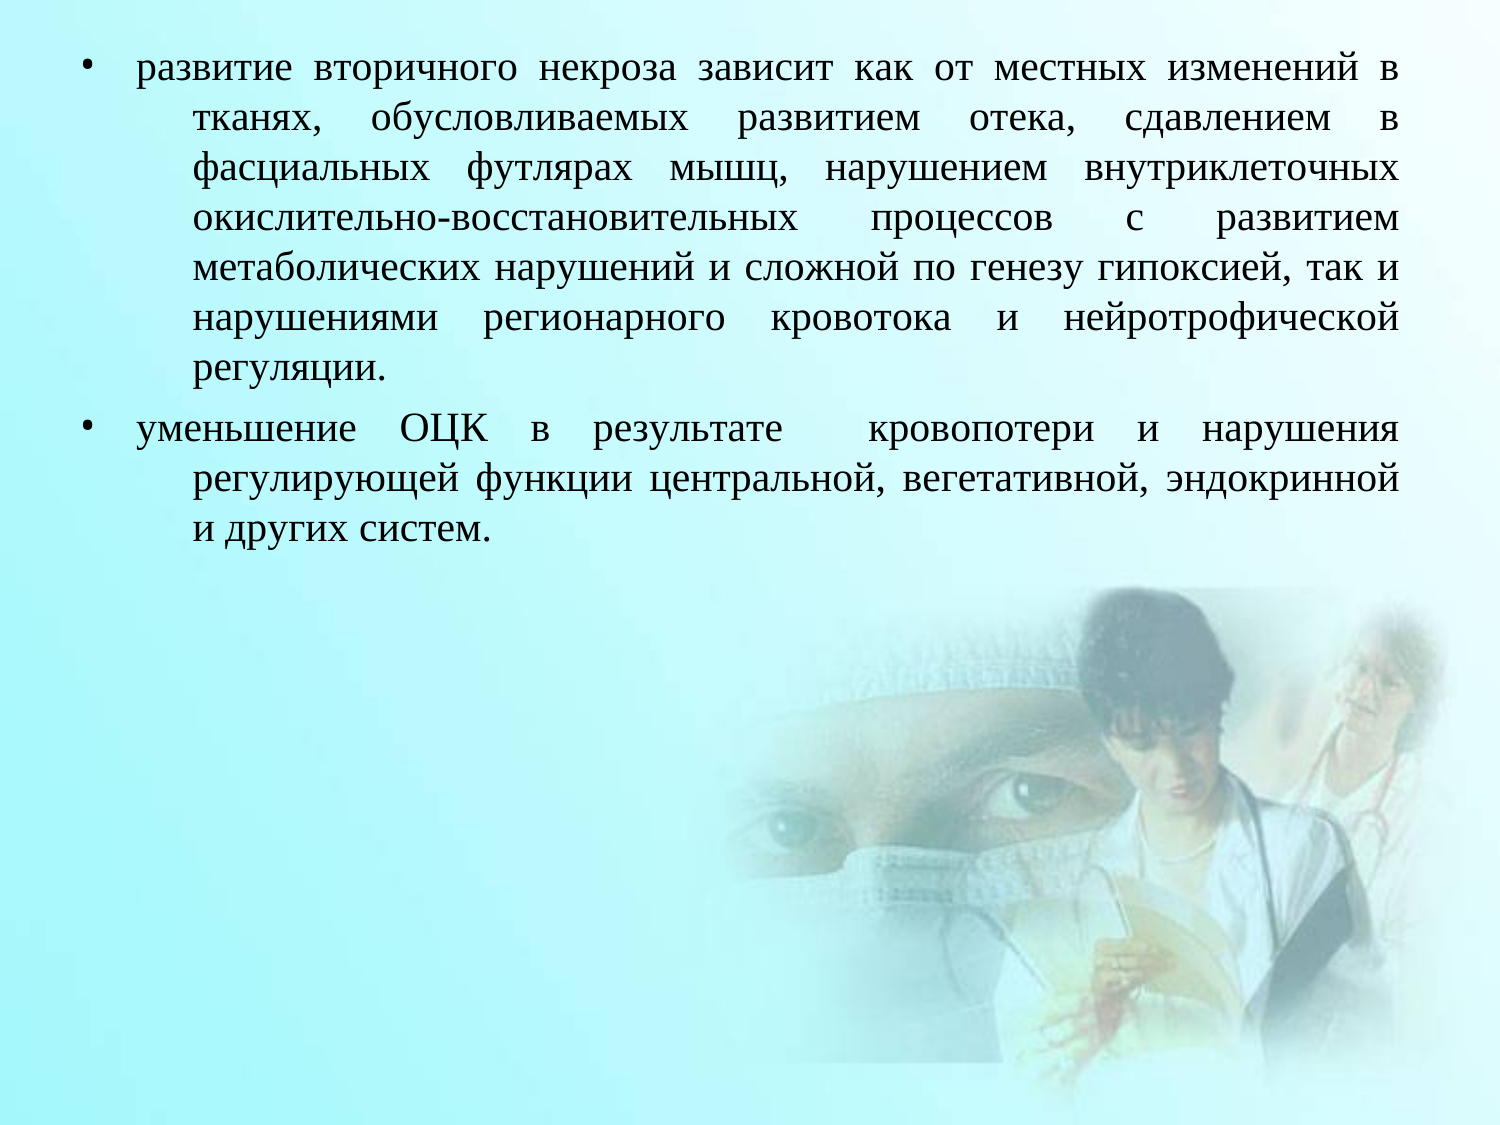

# развитие вторичного некроза зависит как от местных изменений в тканях, обусловливаемых развитием отека, сдавлением в фасциальных футлярах мышц, нарушением внутриклеточных окислительно-восстановительных процессов с развитием метаболических нарушений и сложной по генезу гипоксией, так и нарушениями регионарного кровотока и нейротрофической регуляции.
уменьшение ОЦК в результате кровопотери и нарушения регулирующей функции центральной, вегетативной, эндокринной и других систем.